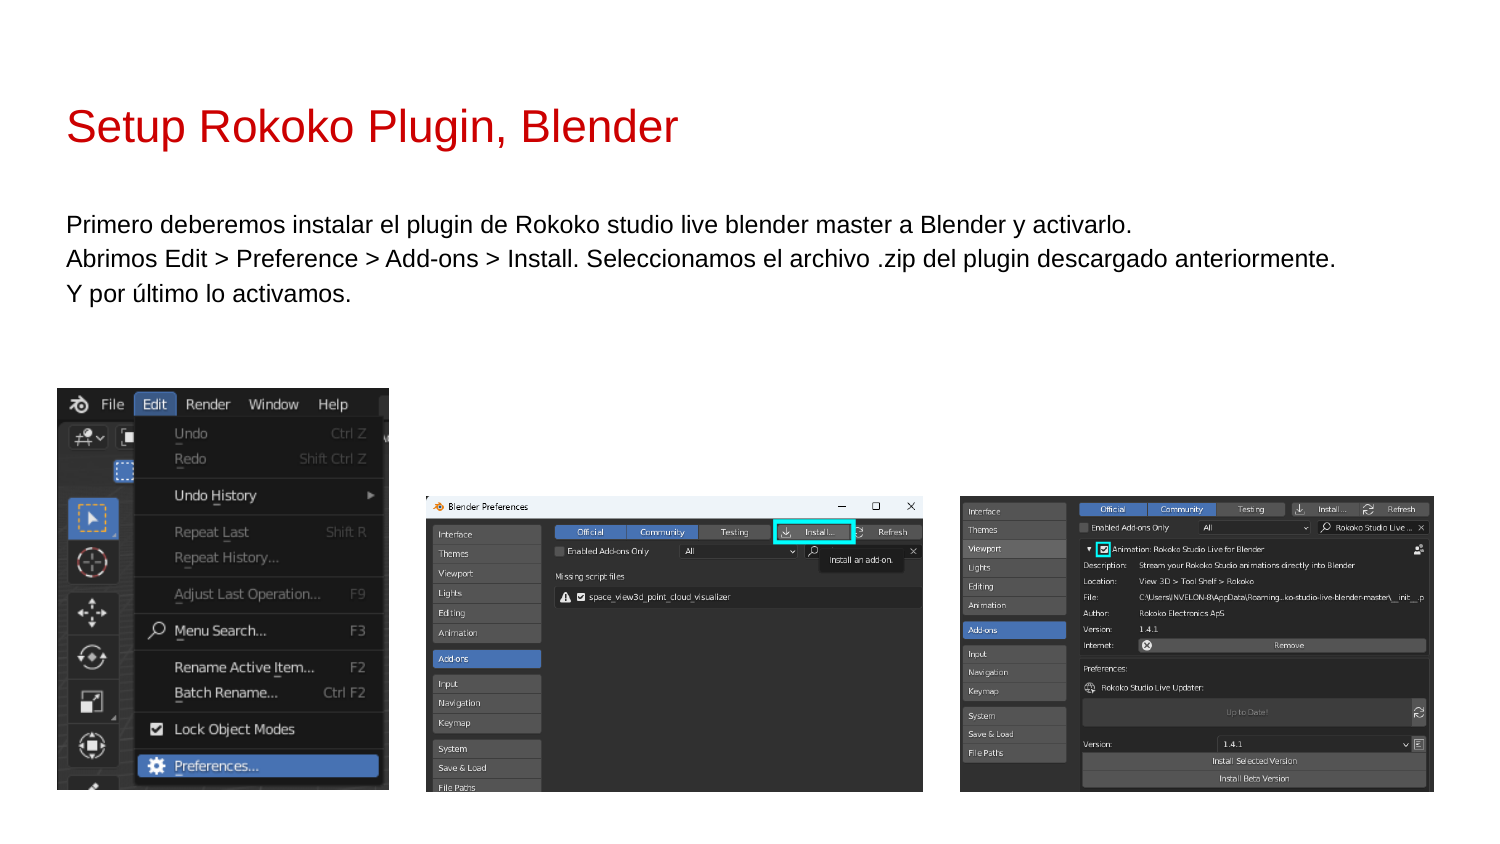

# Setup Rokoko Plugin, Blender
Primero deberemos instalar el plugin de Rokoko studio live blender master a Blender y activarlo.
Abrimos Edit > Preference > Add-ons > Install. Seleccionamos el archivo .zip del plugin descargado anteriormente.
Y por último lo activamos.